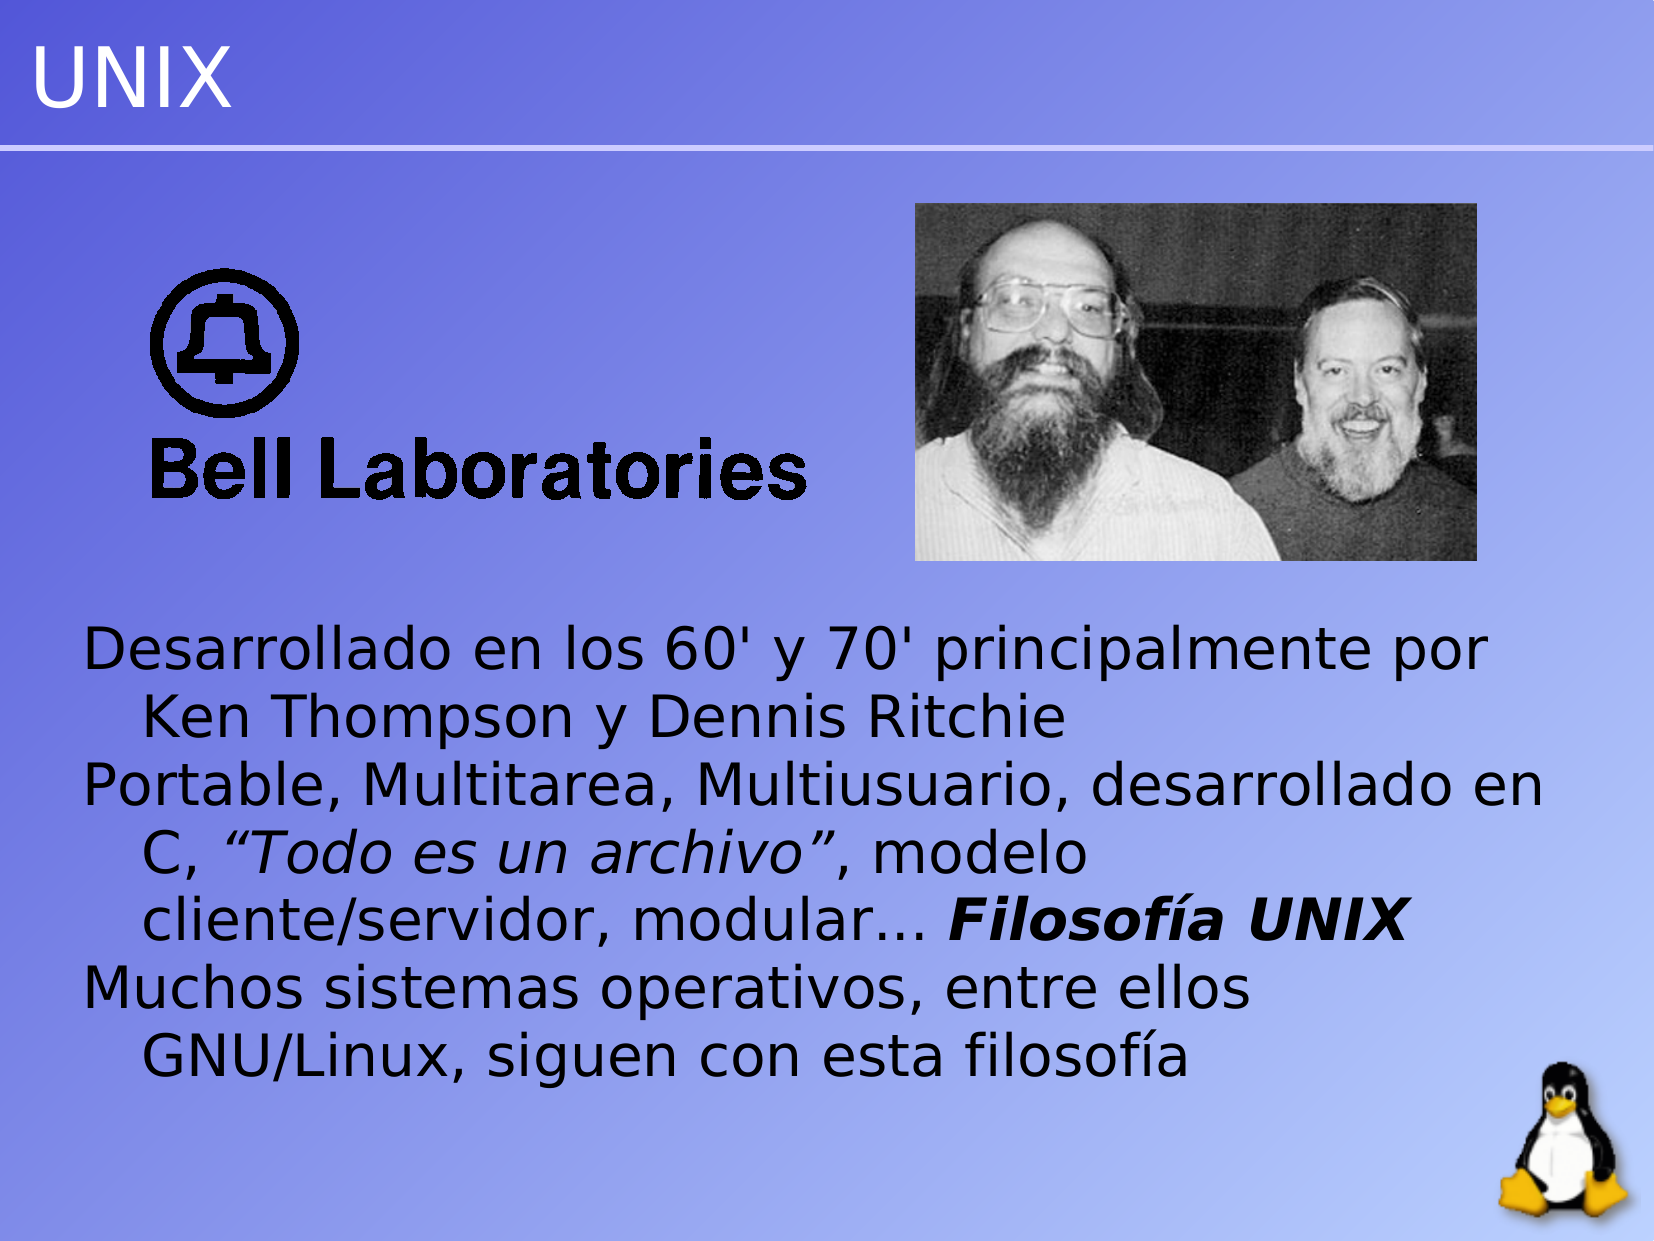

# UNIX
Desarrollado en los 60' y 70' principalmente por Ken Thompson y Dennis Ritchie
Portable, Multitarea, Multiusuario, desarrollado en C, “Todo es un archivo”, modelo cliente/servidor, modular... Filosofía UNIX
Muchos sistemas operativos, entre ellos GNU/Linux, siguen con esta filosofía